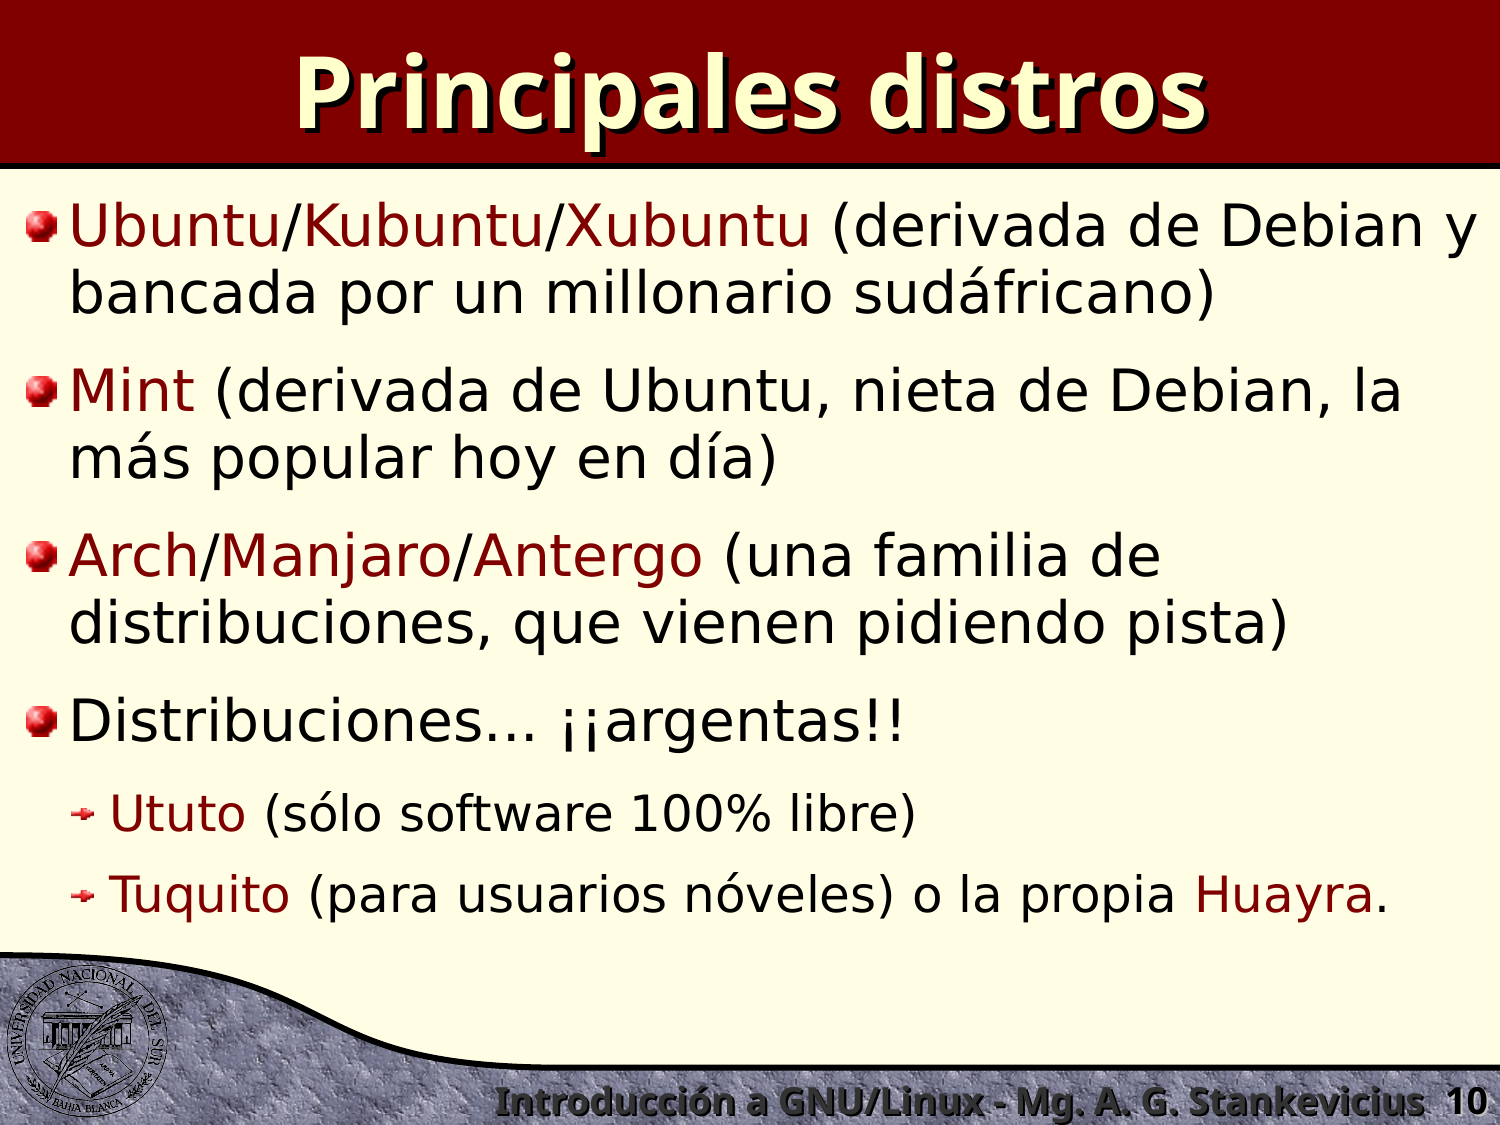

# Principales distros
Ubuntu/Kubuntu/Xubuntu (derivada de Debian y bancada por un millonario sudáfricano)
Mint (derivada de Ubuntu, nieta de Debian, la más popular hoy en día)
Arch/Manjaro/Antergo (una familia de distribuciones, que vienen pidiendo pista)
Distribuciones... ¡¡argentas!!
Ututo (sólo software 100% libre)
Tuquito (para usuarios nóveles) o la propia Huayra.
10